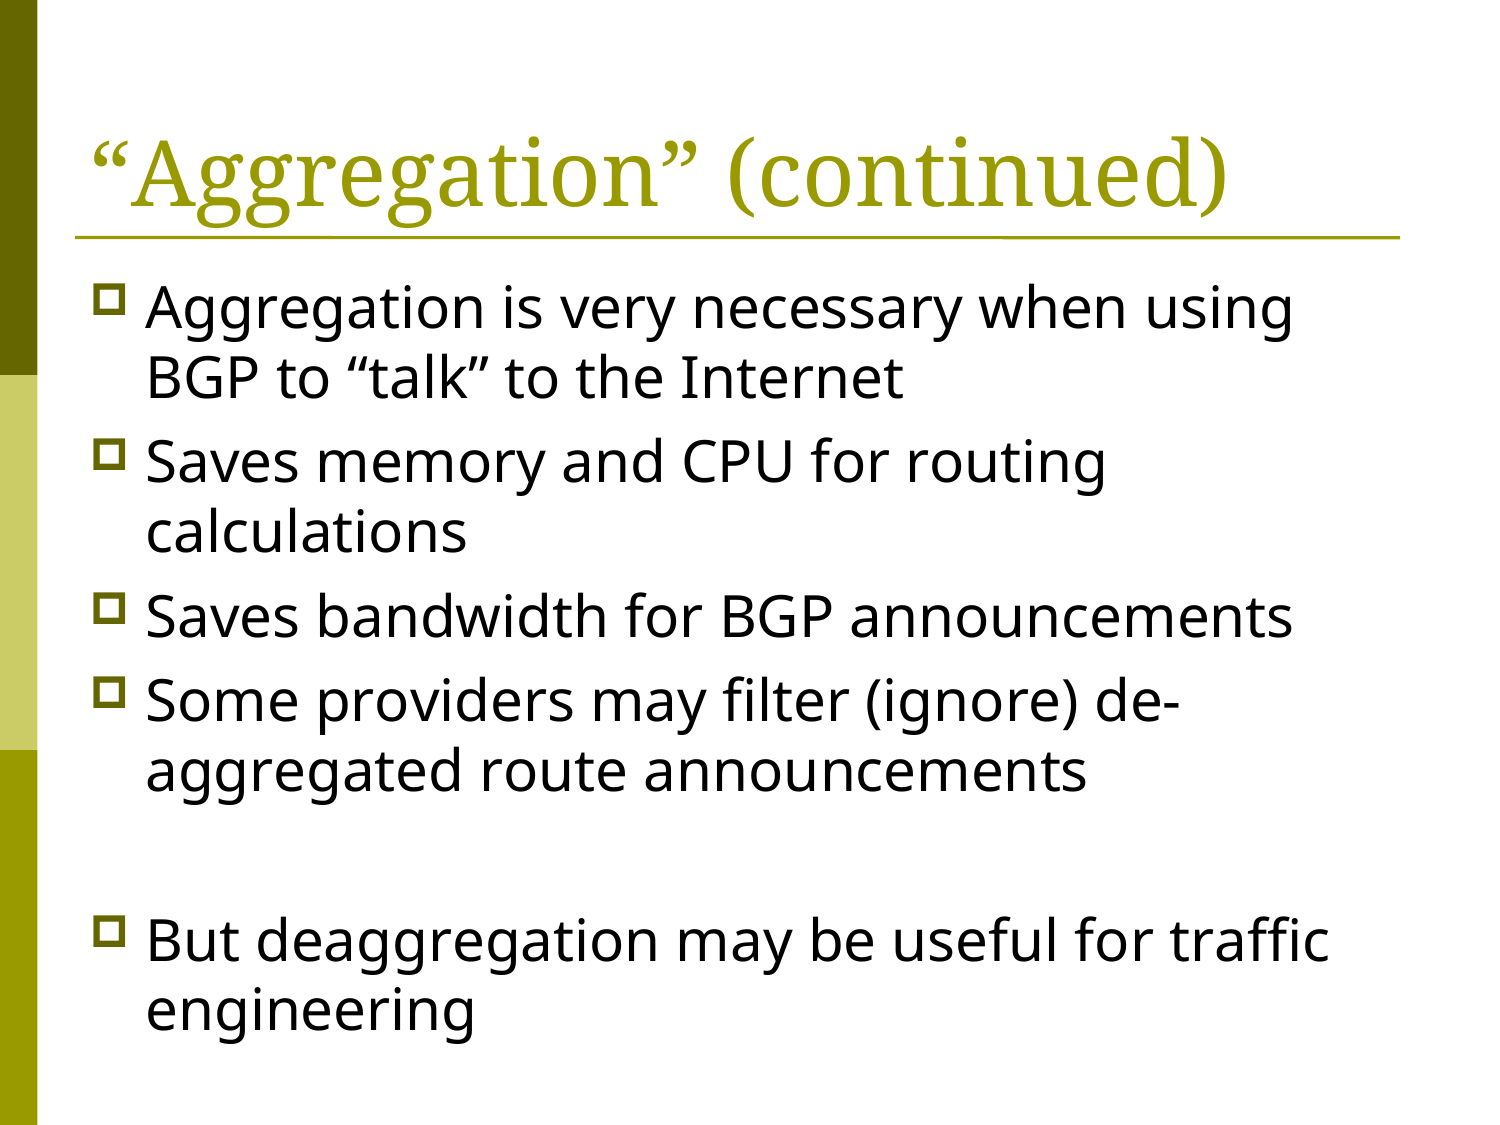

# “Aggregation” (continued)
Aggregation is very necessary when using BGP to “talk” to the Internet
Saves memory and CPU for routing calculations
Saves bandwidth for BGP announcements
Some providers may filter (ignore) de-aggregated route announcements
But deaggregation may be useful for traffic engineering